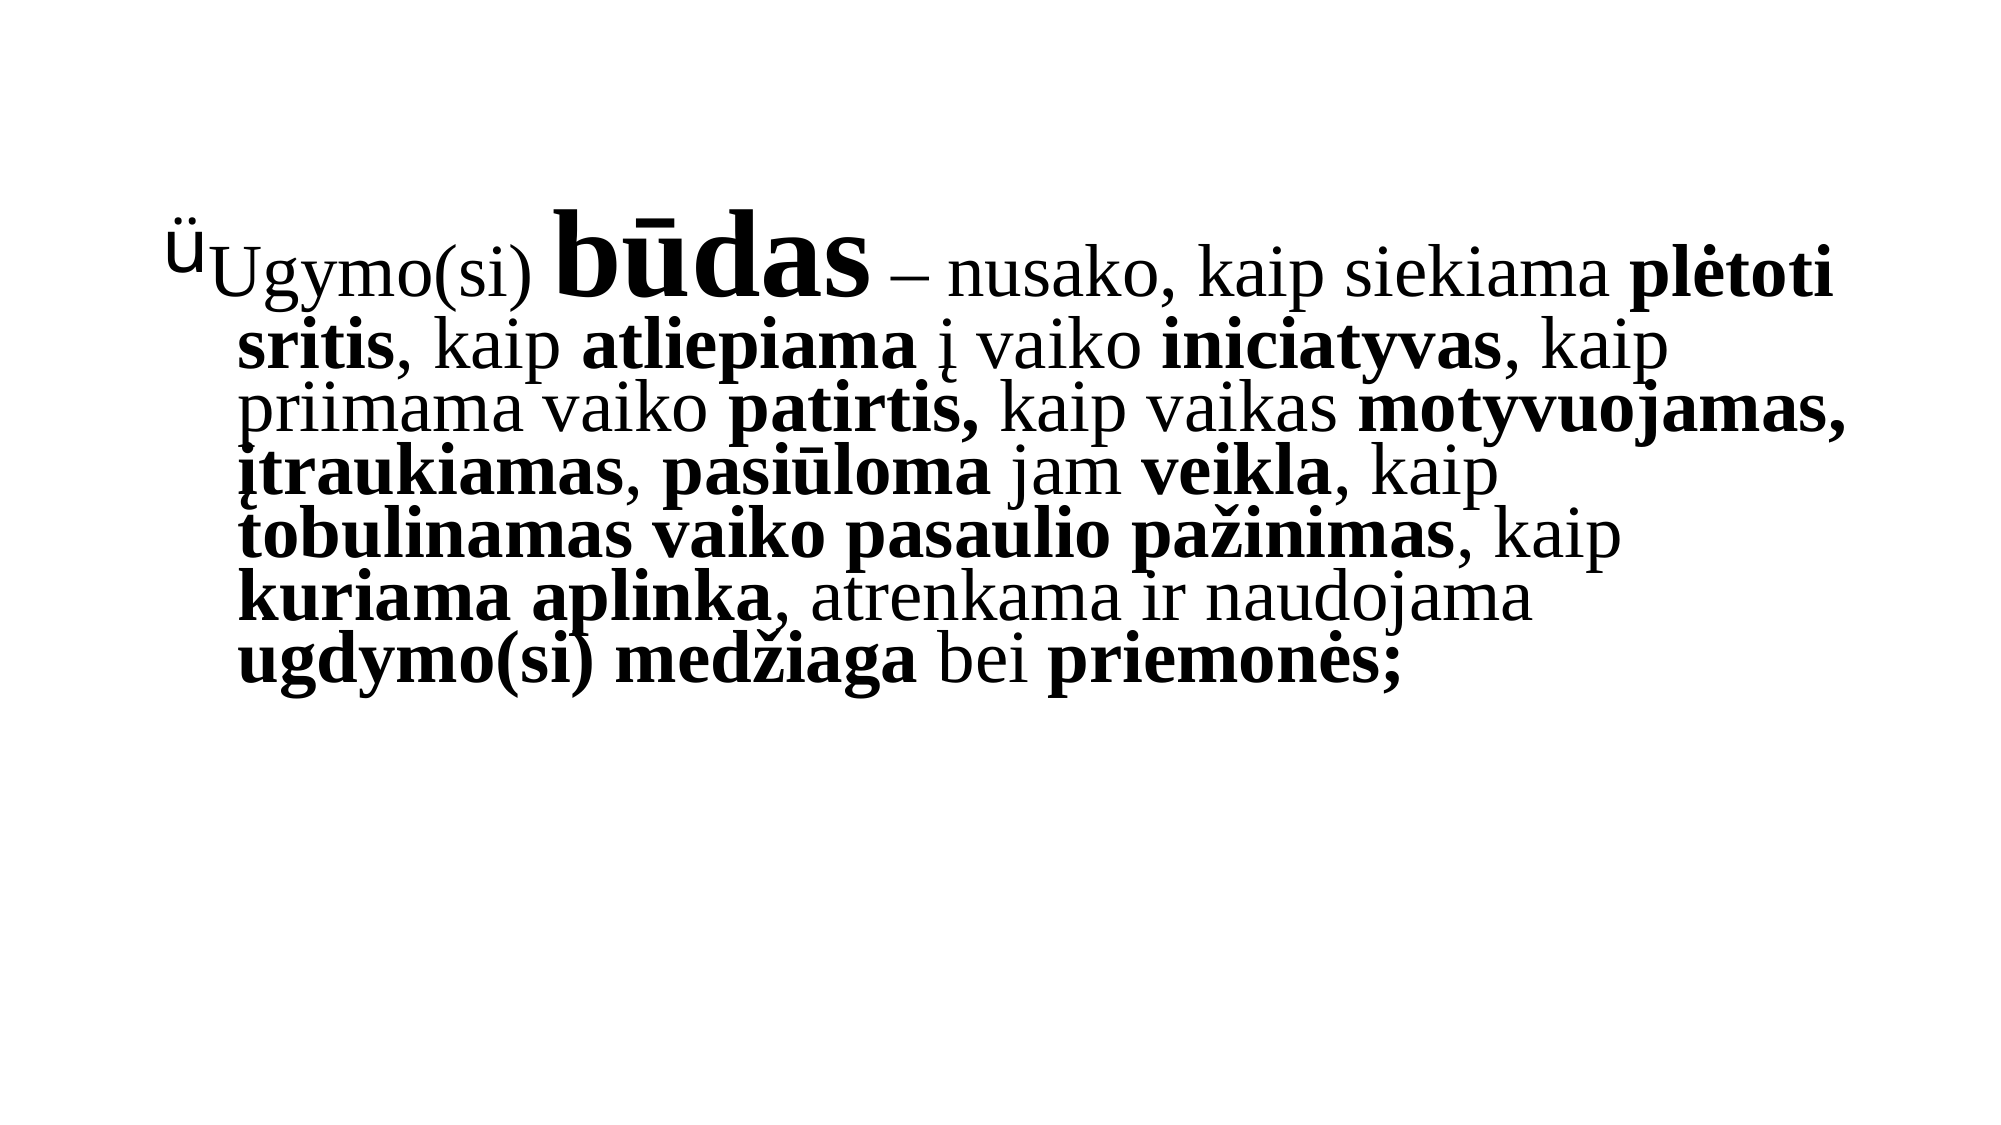

# Ugymo(si) būdas – nusako, kaip siekiama plėtoti sritis, kaip atliepiama į vaiko iniciatyvas, kaip priimama vaiko patirtis, kaip vaikas motyvuojamas, įtraukiamas, pasiūloma jam veikla, kaip tobulinamas vaiko pasaulio pažinimas, kaip kuriama aplinka, atrenkama ir naudojama ugdymo(si) medžiaga bei priemonės;